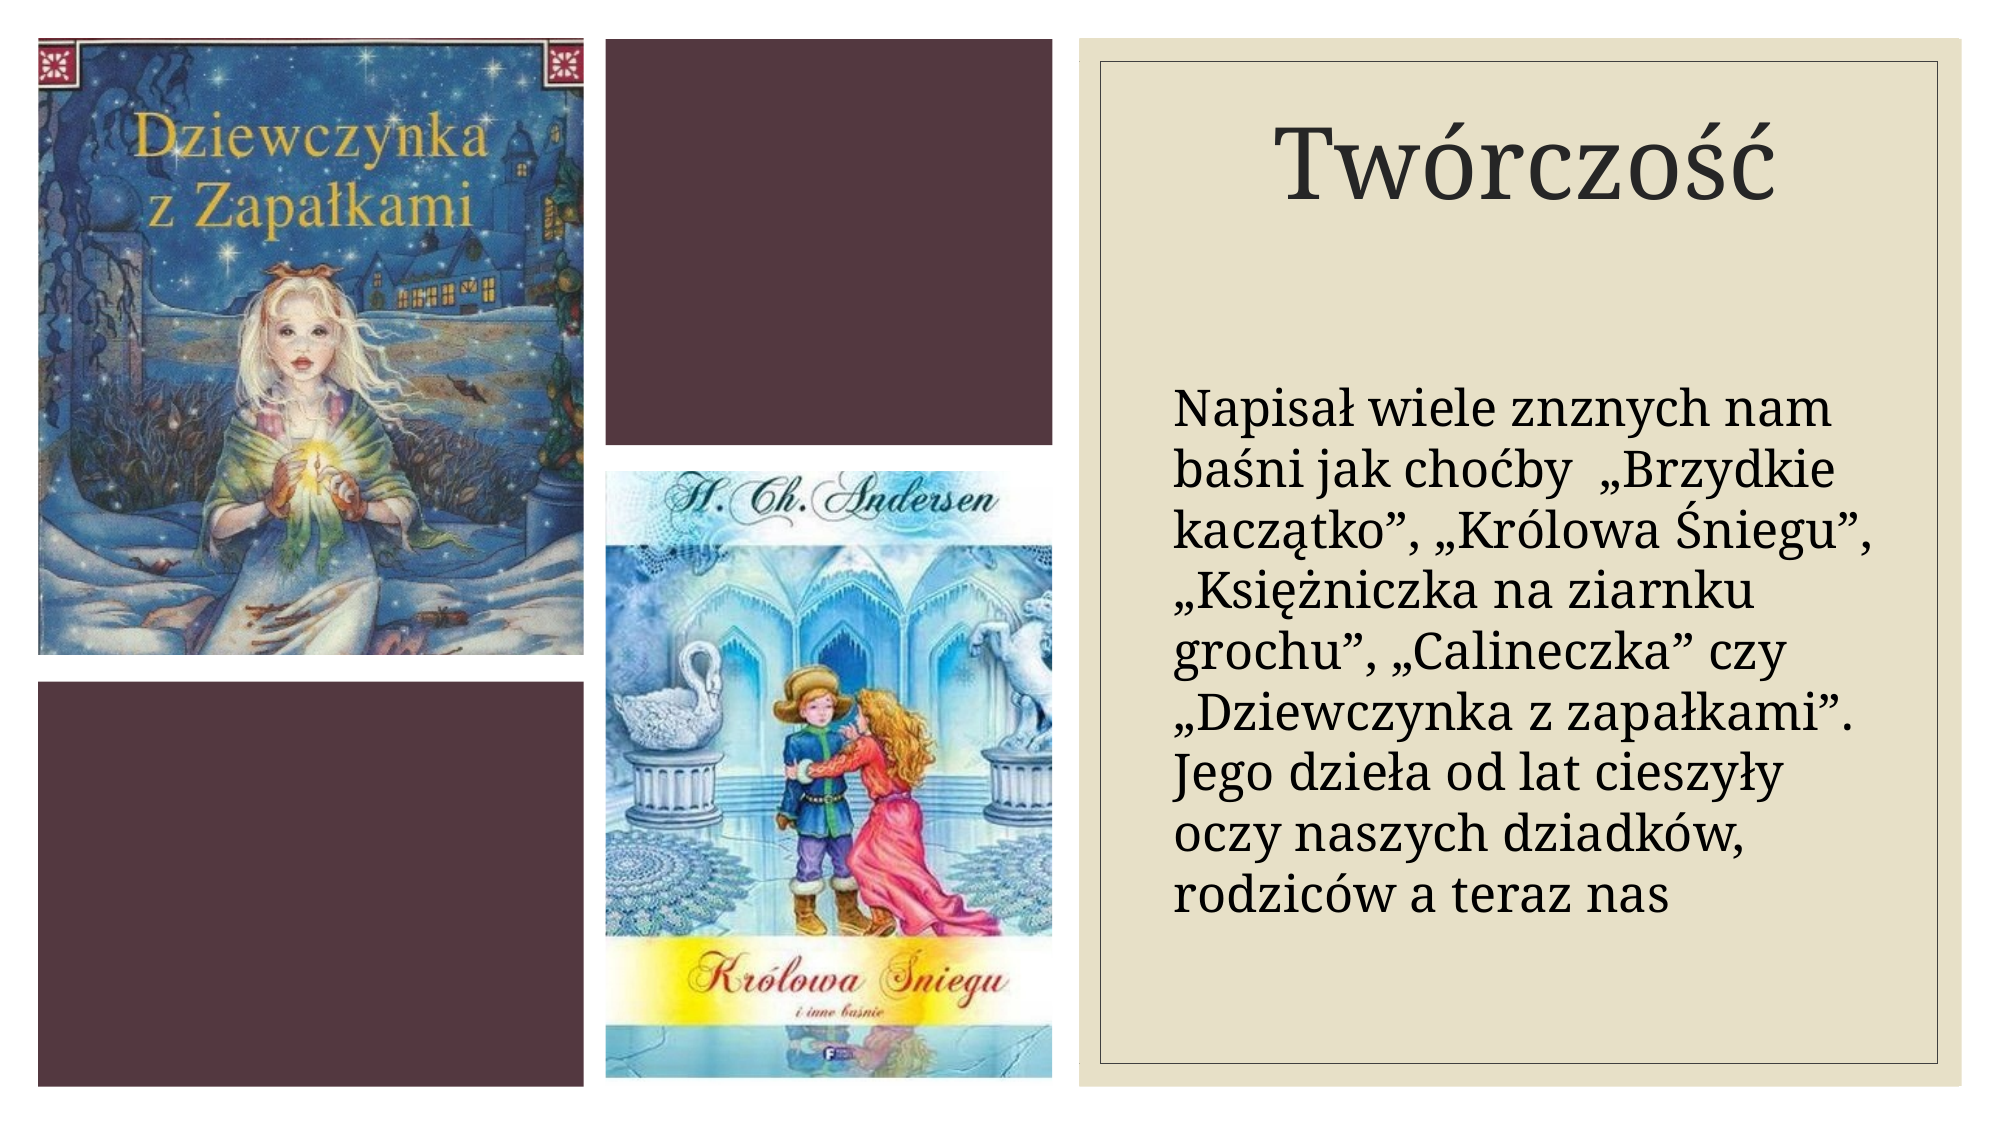

# Twórczość
Napisał wiele znznych nam baśni jak choćby  „Brzydkie kaczątko”, „Królowa Śniegu”, „Księżniczka na ziarnku grochu”, „Calineczka” czy „Dziewczynka z zapałkami”. Jego dzieła od lat cieszyły oczy naszych dziadków, rodziców a teraz nas